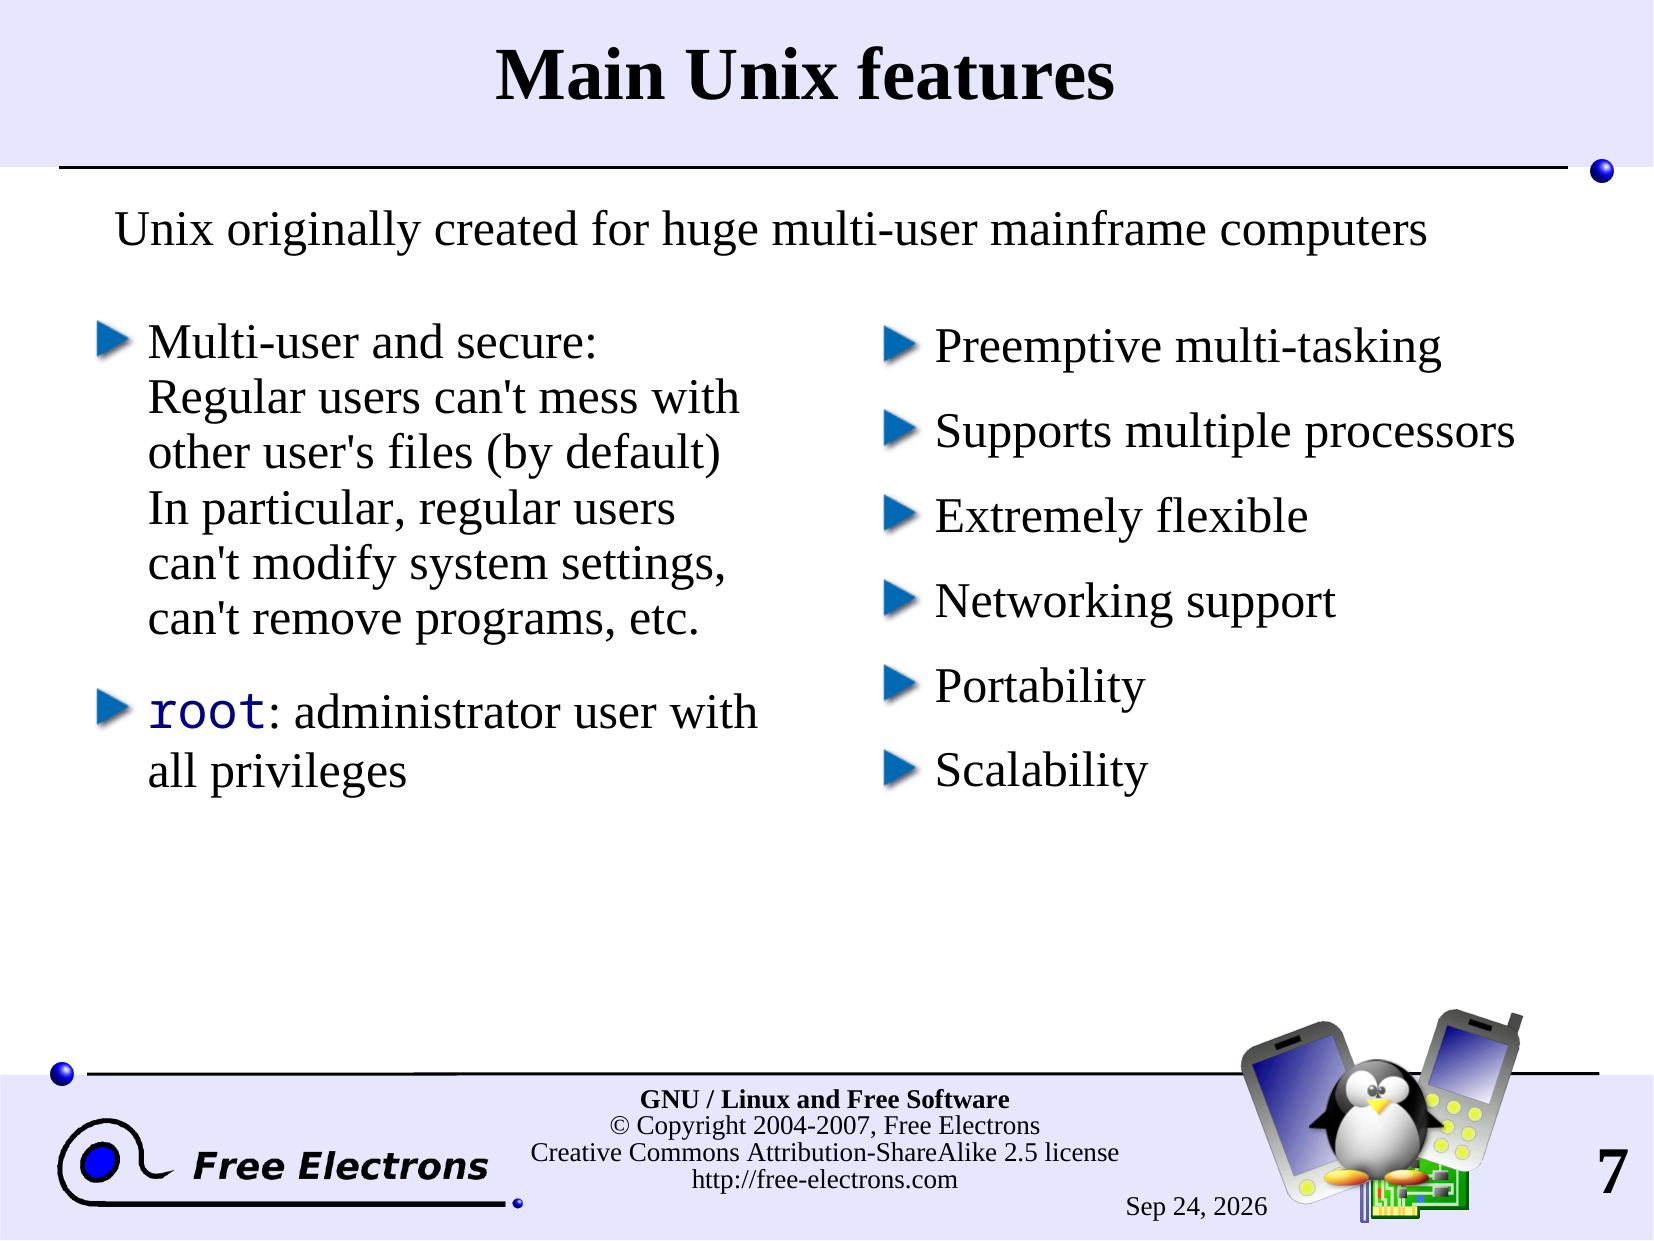

# Main Unix features
Unix originally created for huge multi-user mainframe computers
Multi-user and secure:
Regular users can't mess with other user's files (by default)
In particular, regular users can't modify system settings, can't remove programs, etc.
root: administrator user with all privileges
Preemptive multi-tasking
Supports multiple processors
Extremely flexible
Networking support
Portability
Scalability